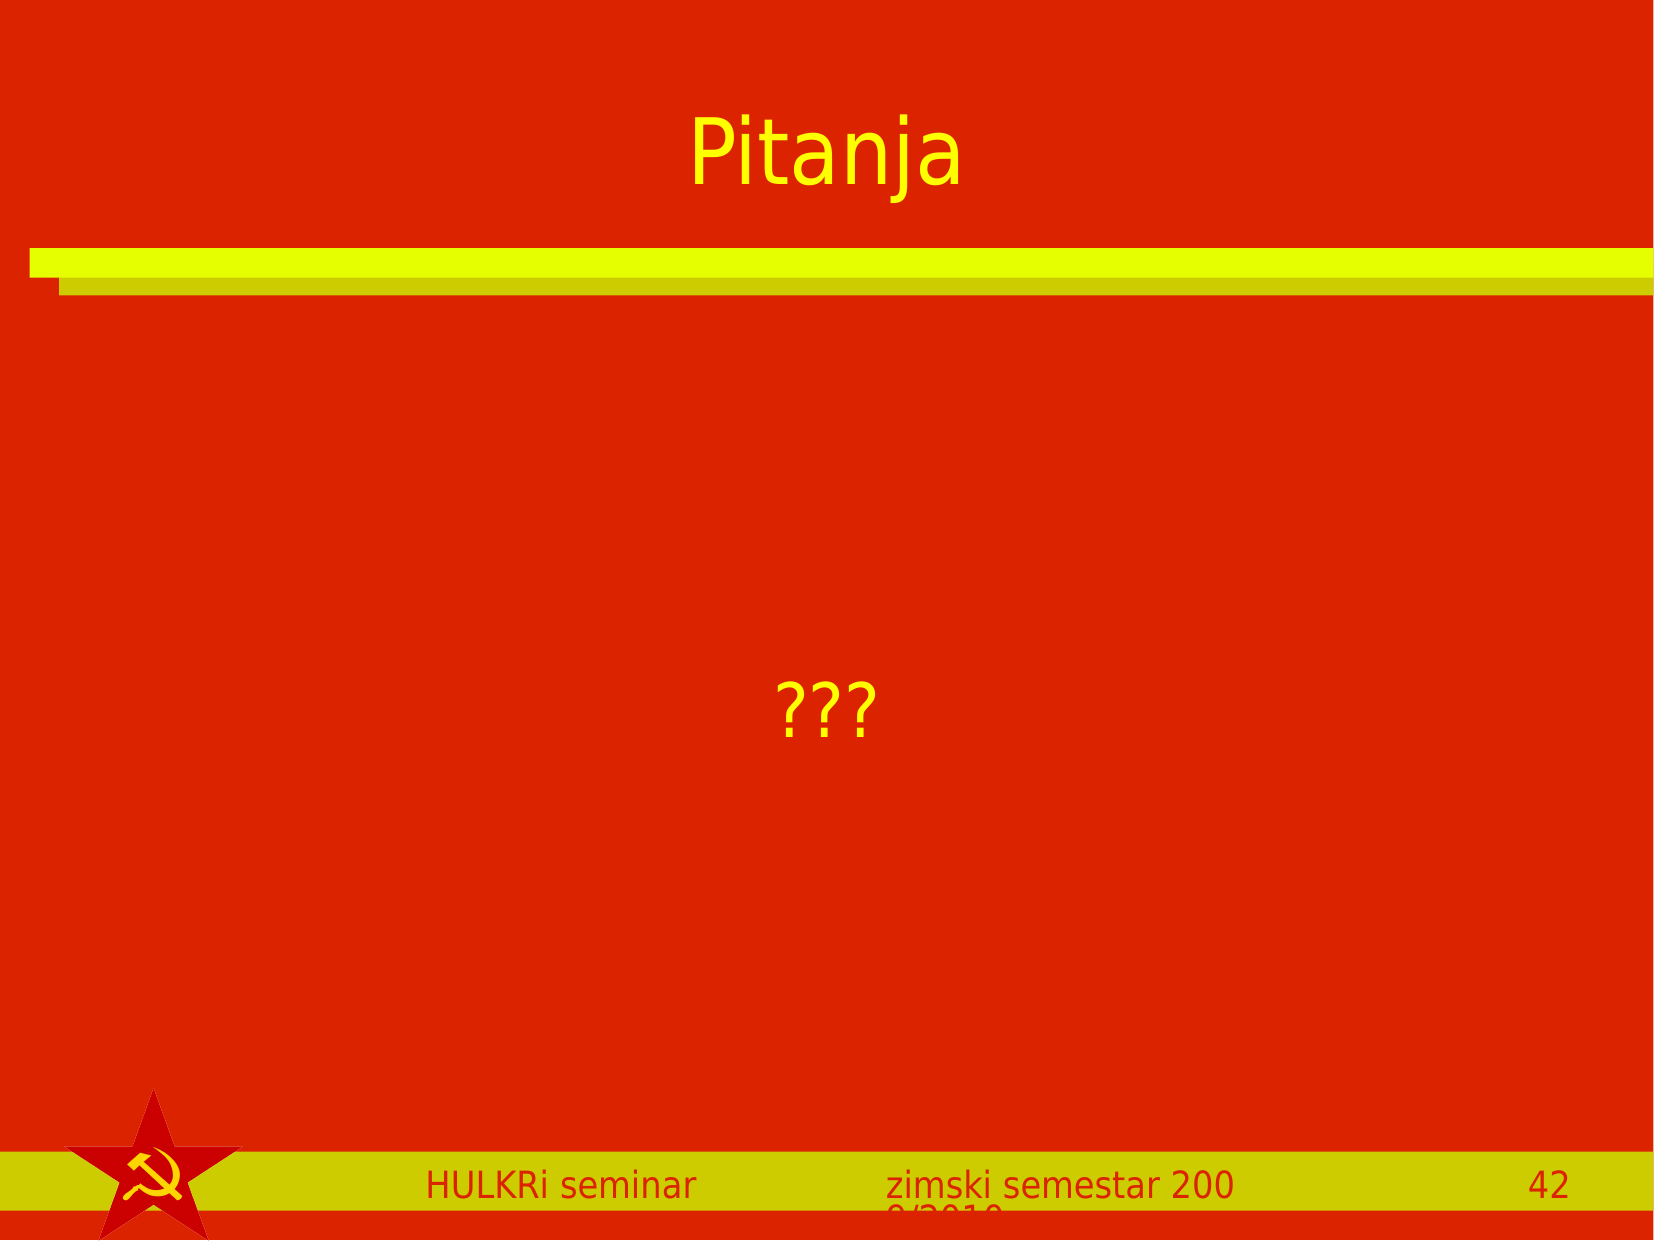

# Pitanja
???
HULKRi seminar
zimski semestar 2009/2010.
42